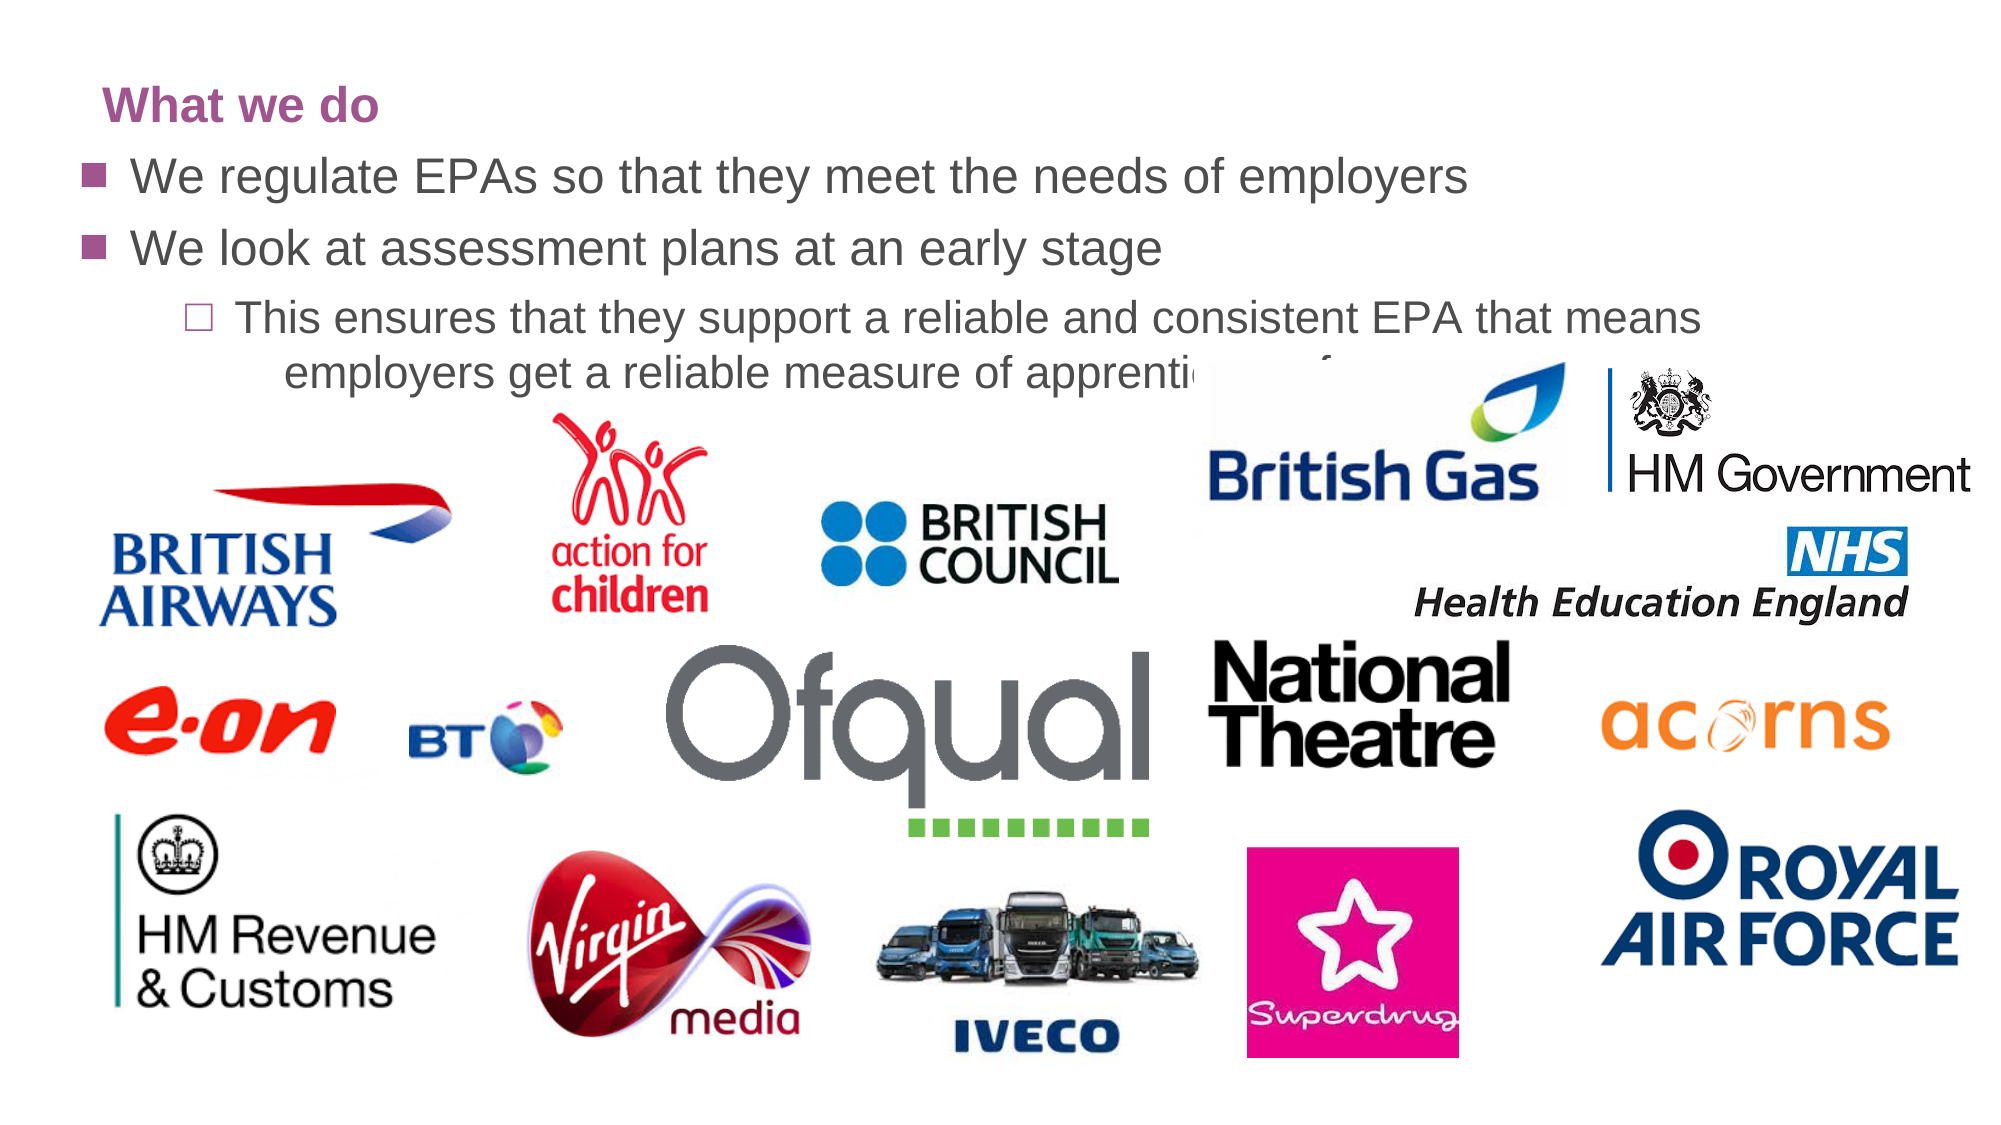

# What we do
We regulate EPAs so that they meet the needs of employers
We look at assessment plans at an early stage
This ensures that they support a reliable and consistent EPA that means employers get a reliable measure of apprentice performance